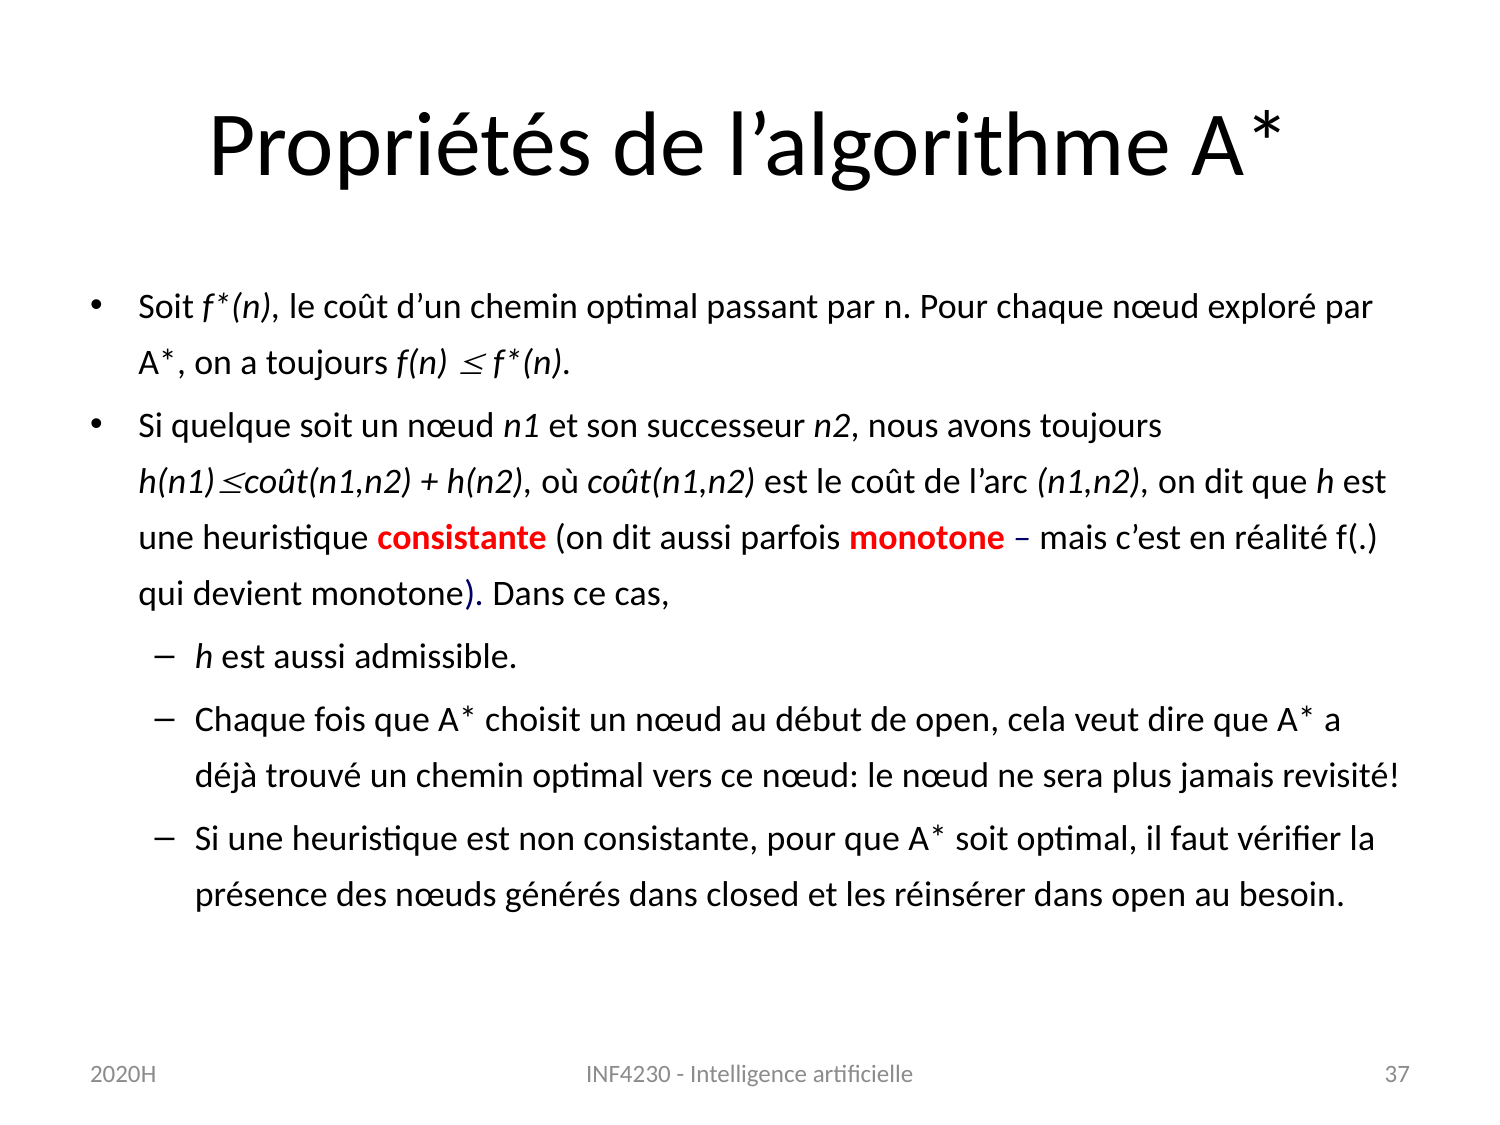

# Propriétés de l’algorithme A*
Soit f*(n), le coût d’un chemin optimal passant par n. Pour chaque nœud exploré par A*, on a toujours f(n)  f*(n).
Si quelque soit un nœud n1 et son successeur n2, nous avons toujours h(n1)coût(n1,n2) + h(n2), où coût(n1,n2) est le coût de l’arc (n1,n2), on dit que h est une heuristique consistante (on dit aussi parfois monotone – mais c’est en réalité f(.) qui devient monotone). Dans ce cas,
h est aussi admissible.
Chaque fois que A* choisit un nœud au début de open, cela veut dire que A* a déjà trouvé un chemin optimal vers ce nœud: le nœud ne sera plus jamais revisité!
Si une heuristique est non consistante, pour que A* soit optimal, il faut vérifier la présence des nœuds générés dans closed et les réinsérer dans open au besoin.
2020H
INF4230 - Intelligence artificielle